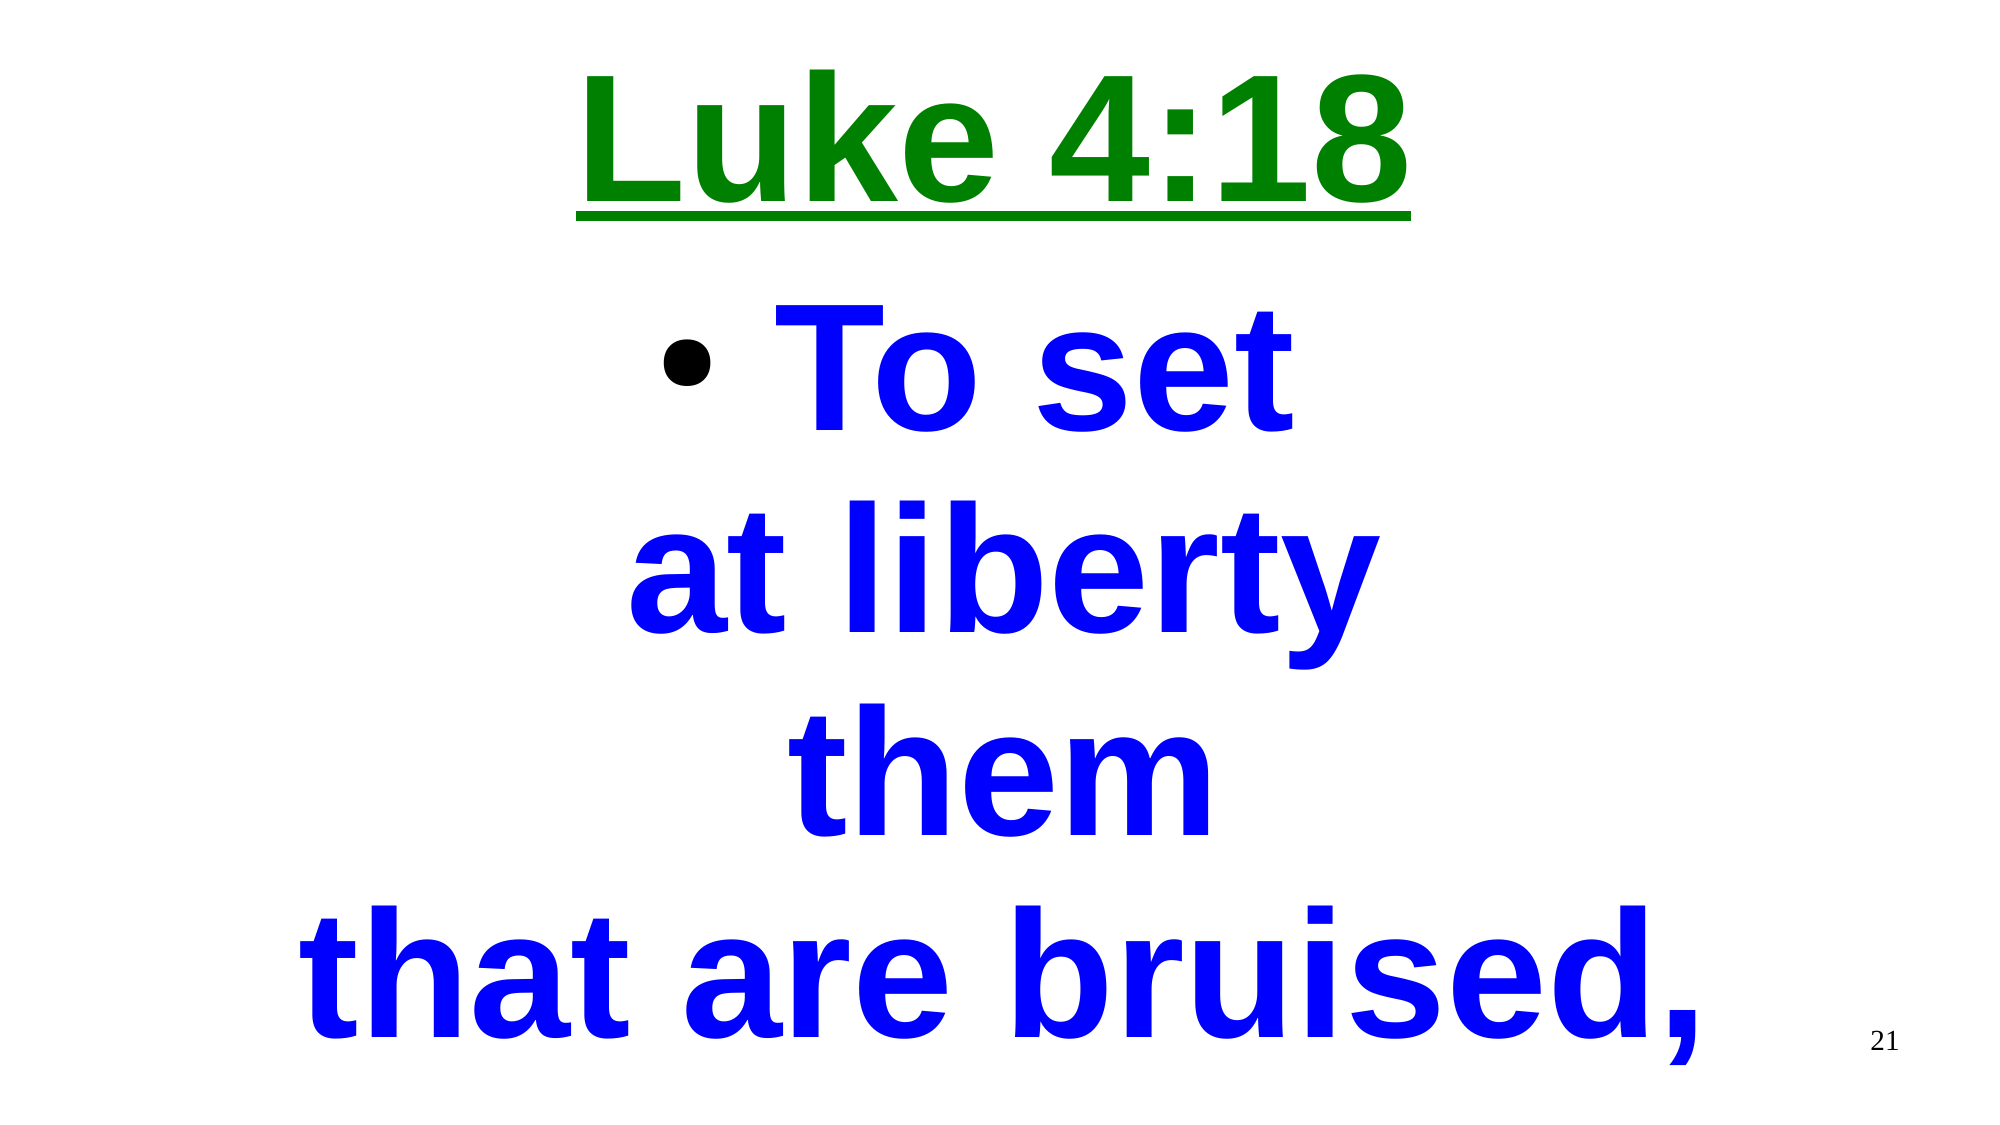

# Luke 4:18
 To set
at liberty
them
that are bruised,
21